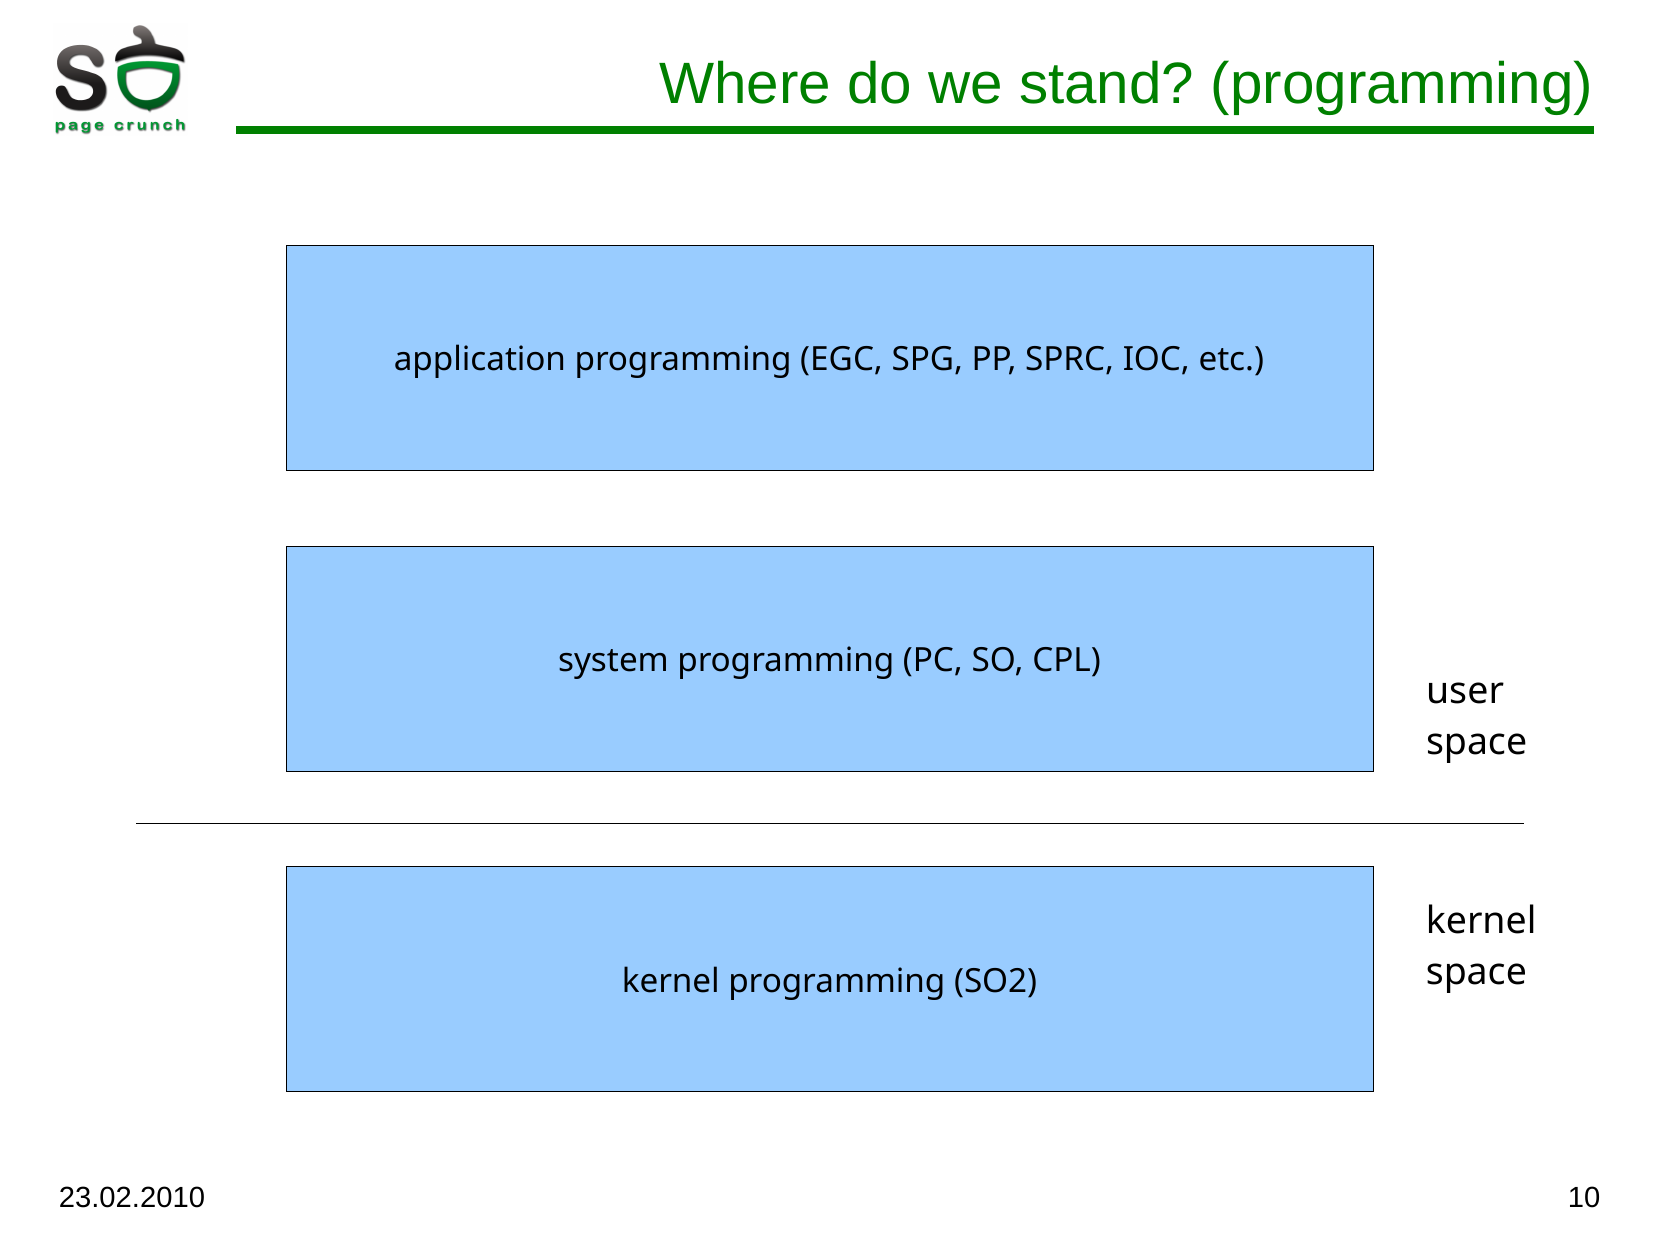

# Where do we stand? (programming)
application programming (EGC, SPG, PP, SPRC, IOC, etc.)
system programming (PC, SO, CPL)
user space
kernel programming (SO2)
kernel space
23.02.2010
10